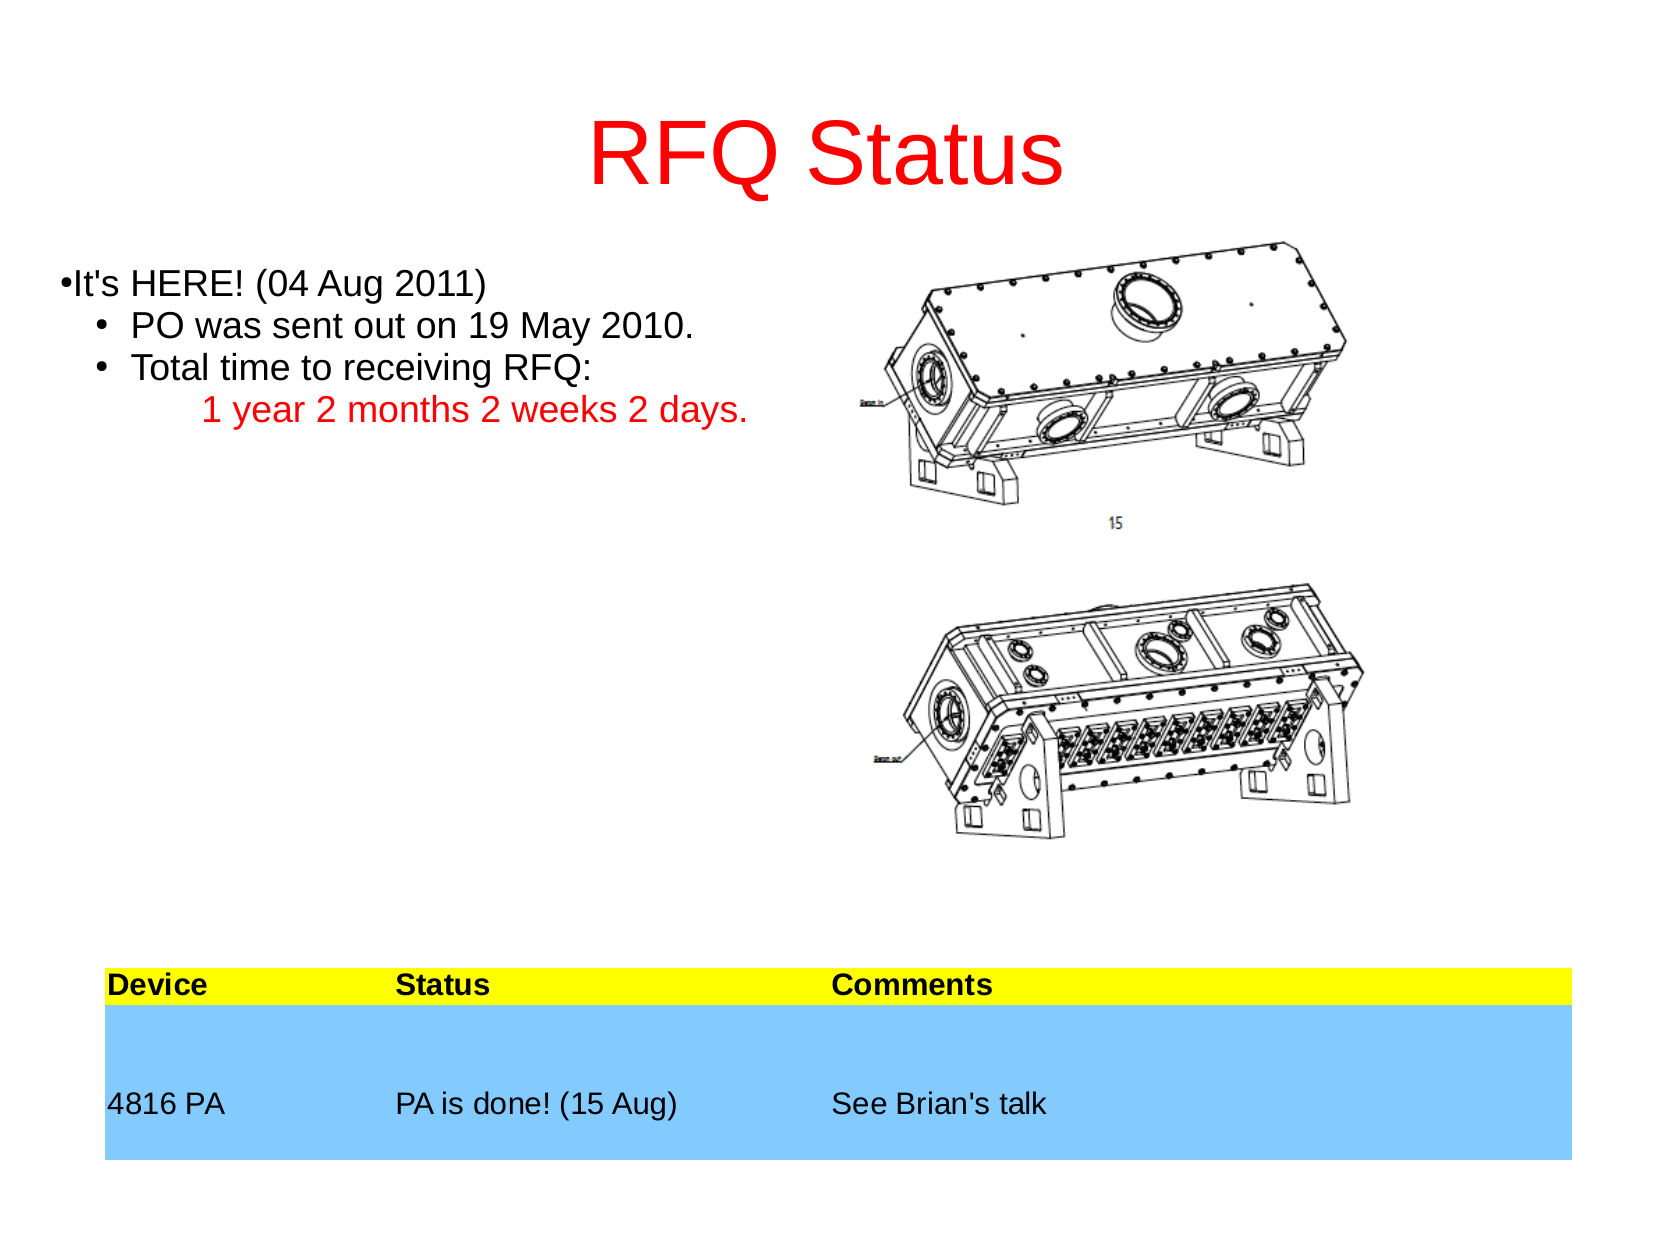

# RFQ Status
It's HERE! (04 Aug 2011)
PO was sent out on 19 May 2010.
Total time to receiving RFQ:
1 year 2 months 2 weeks 2 days.